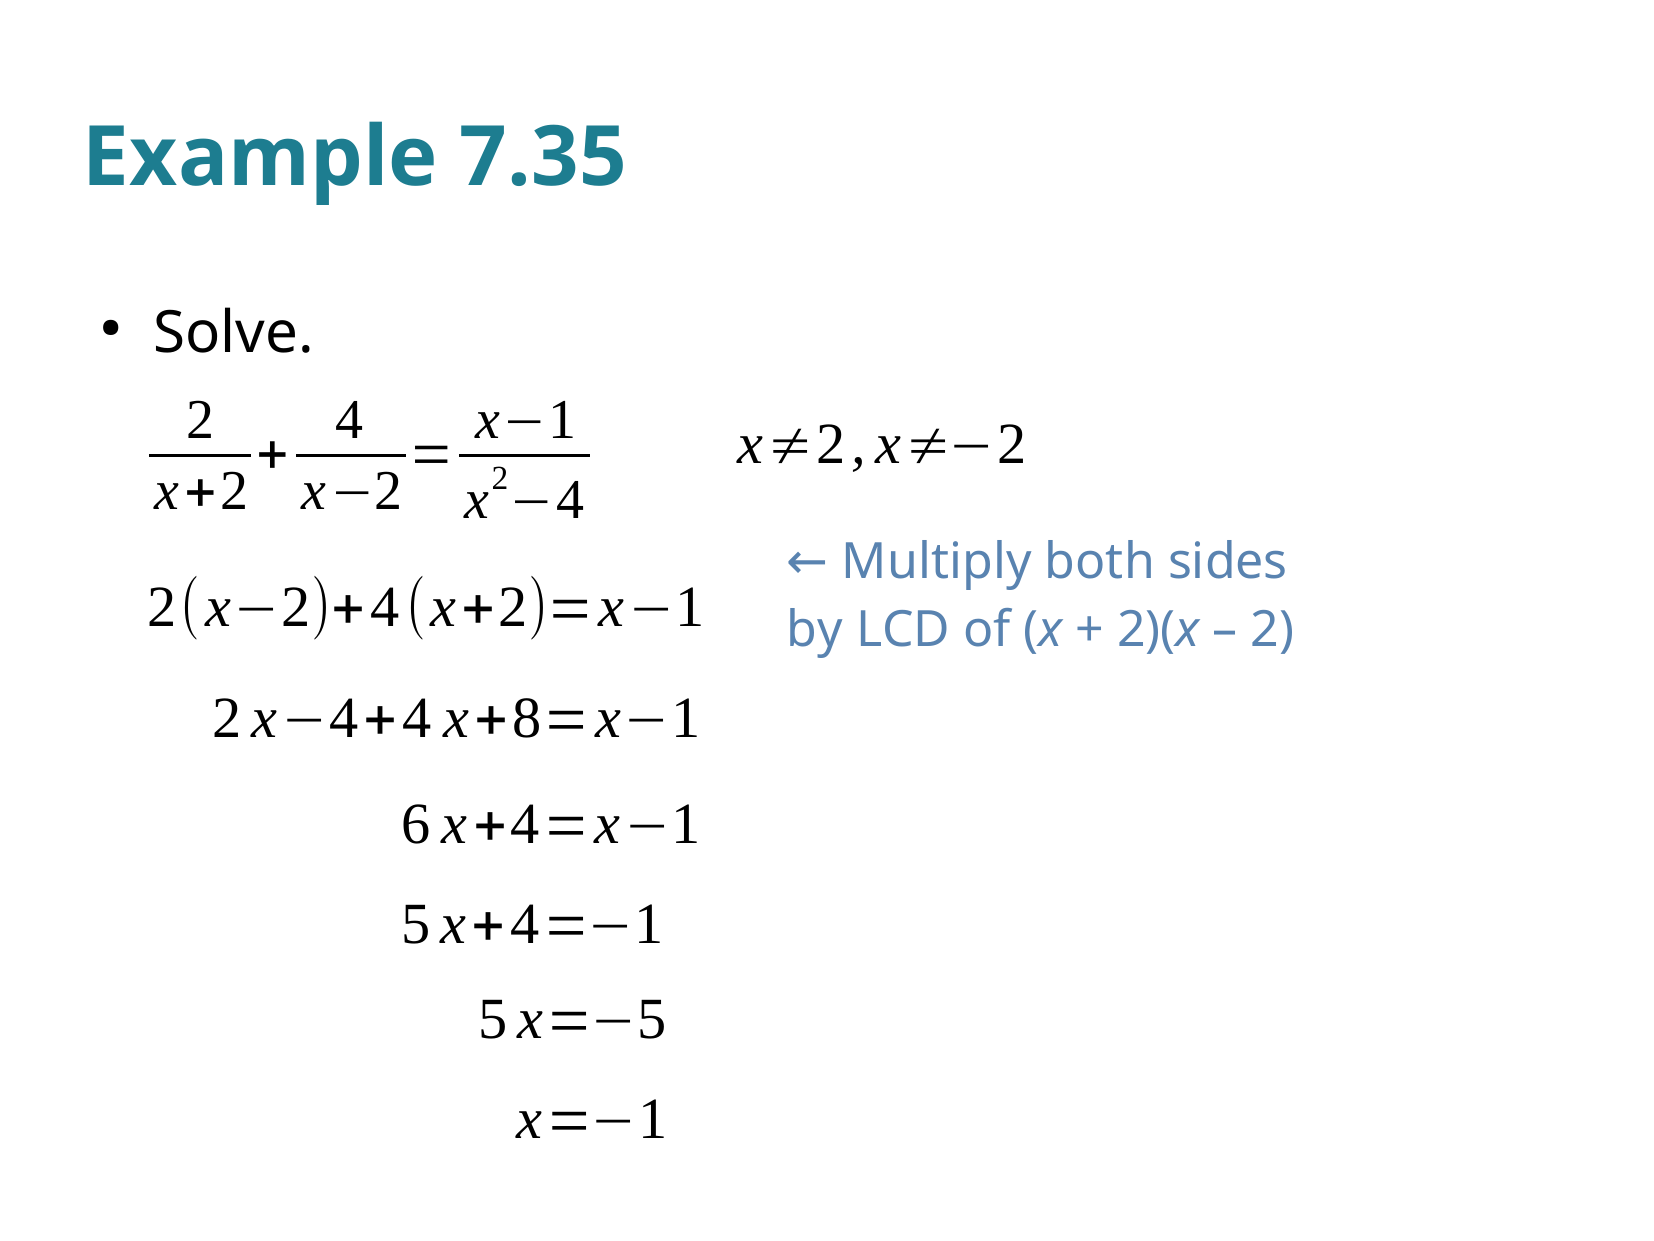

# Example 7.35
Solve.
← Multiply both sides by LCD of (x + 2)(x – 2)